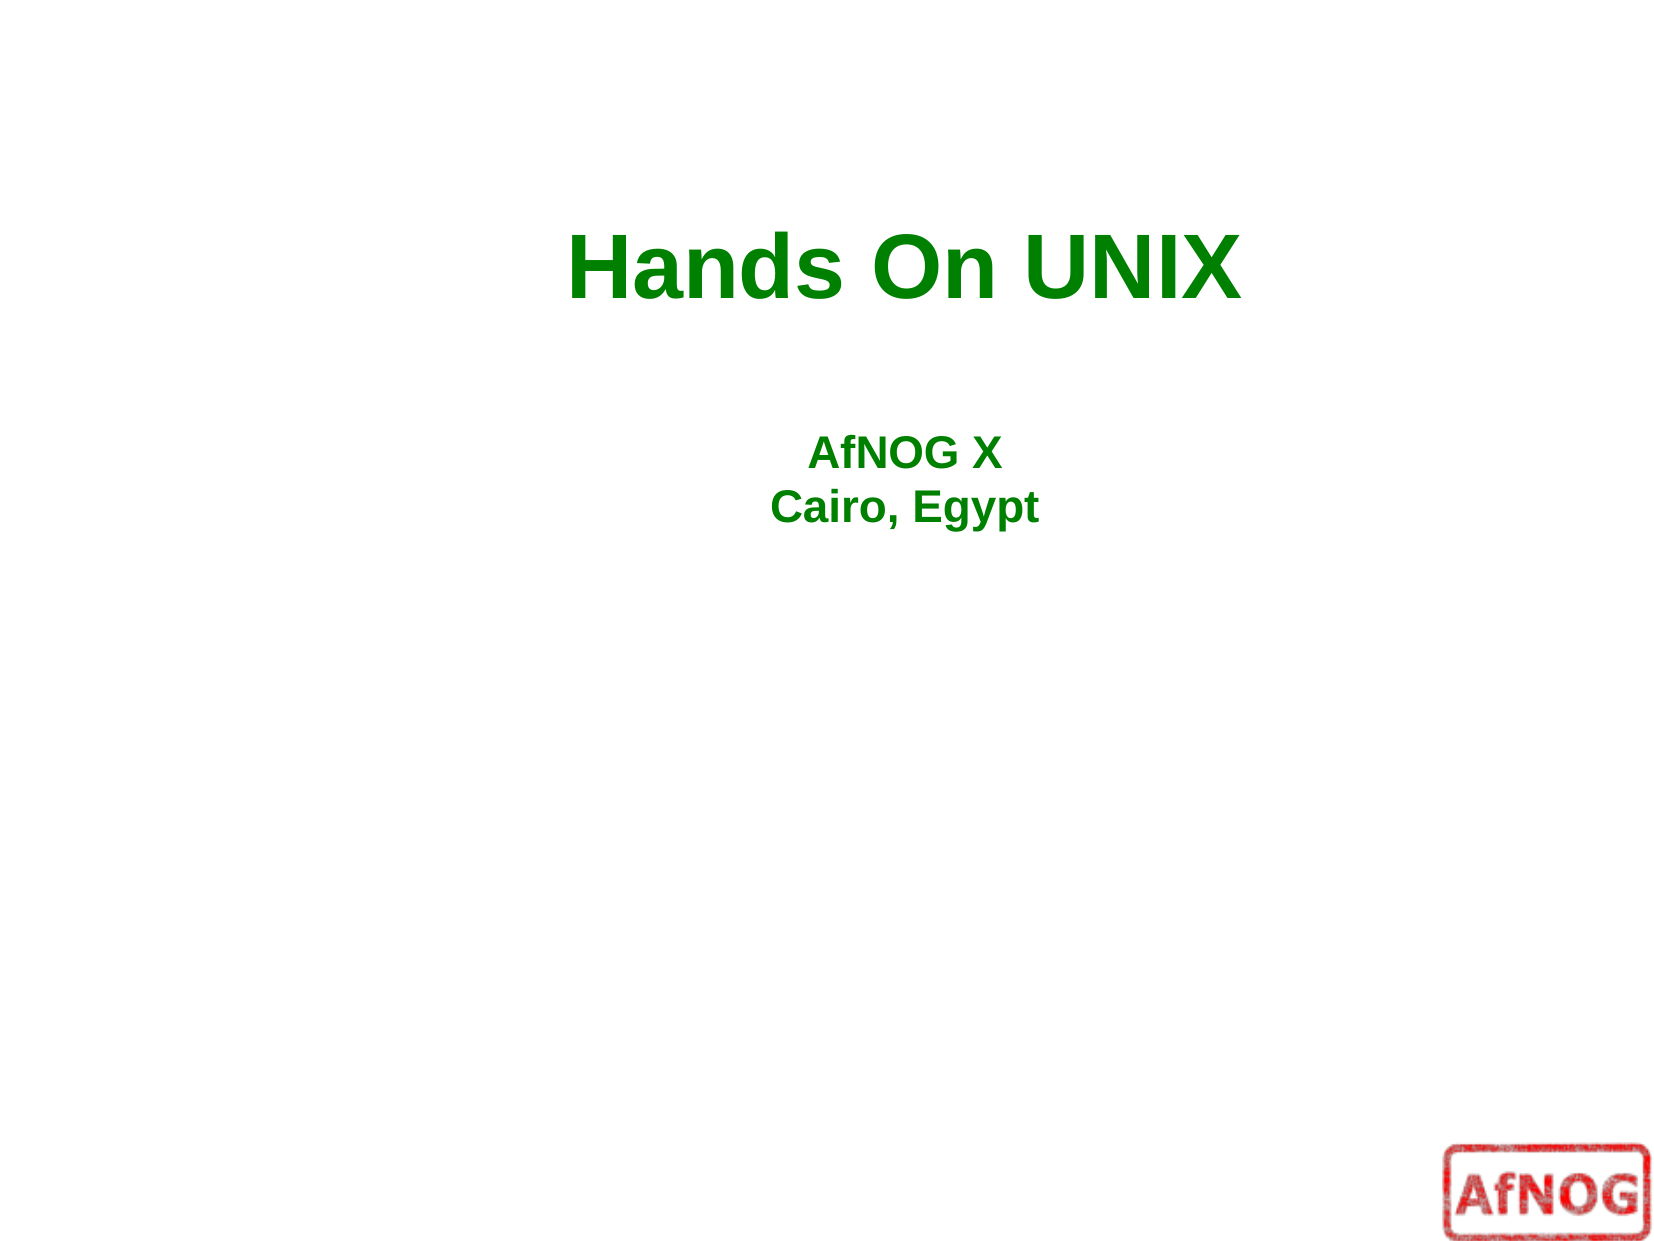

# Hands On UNIX AfNOG X Cairo, Egypt